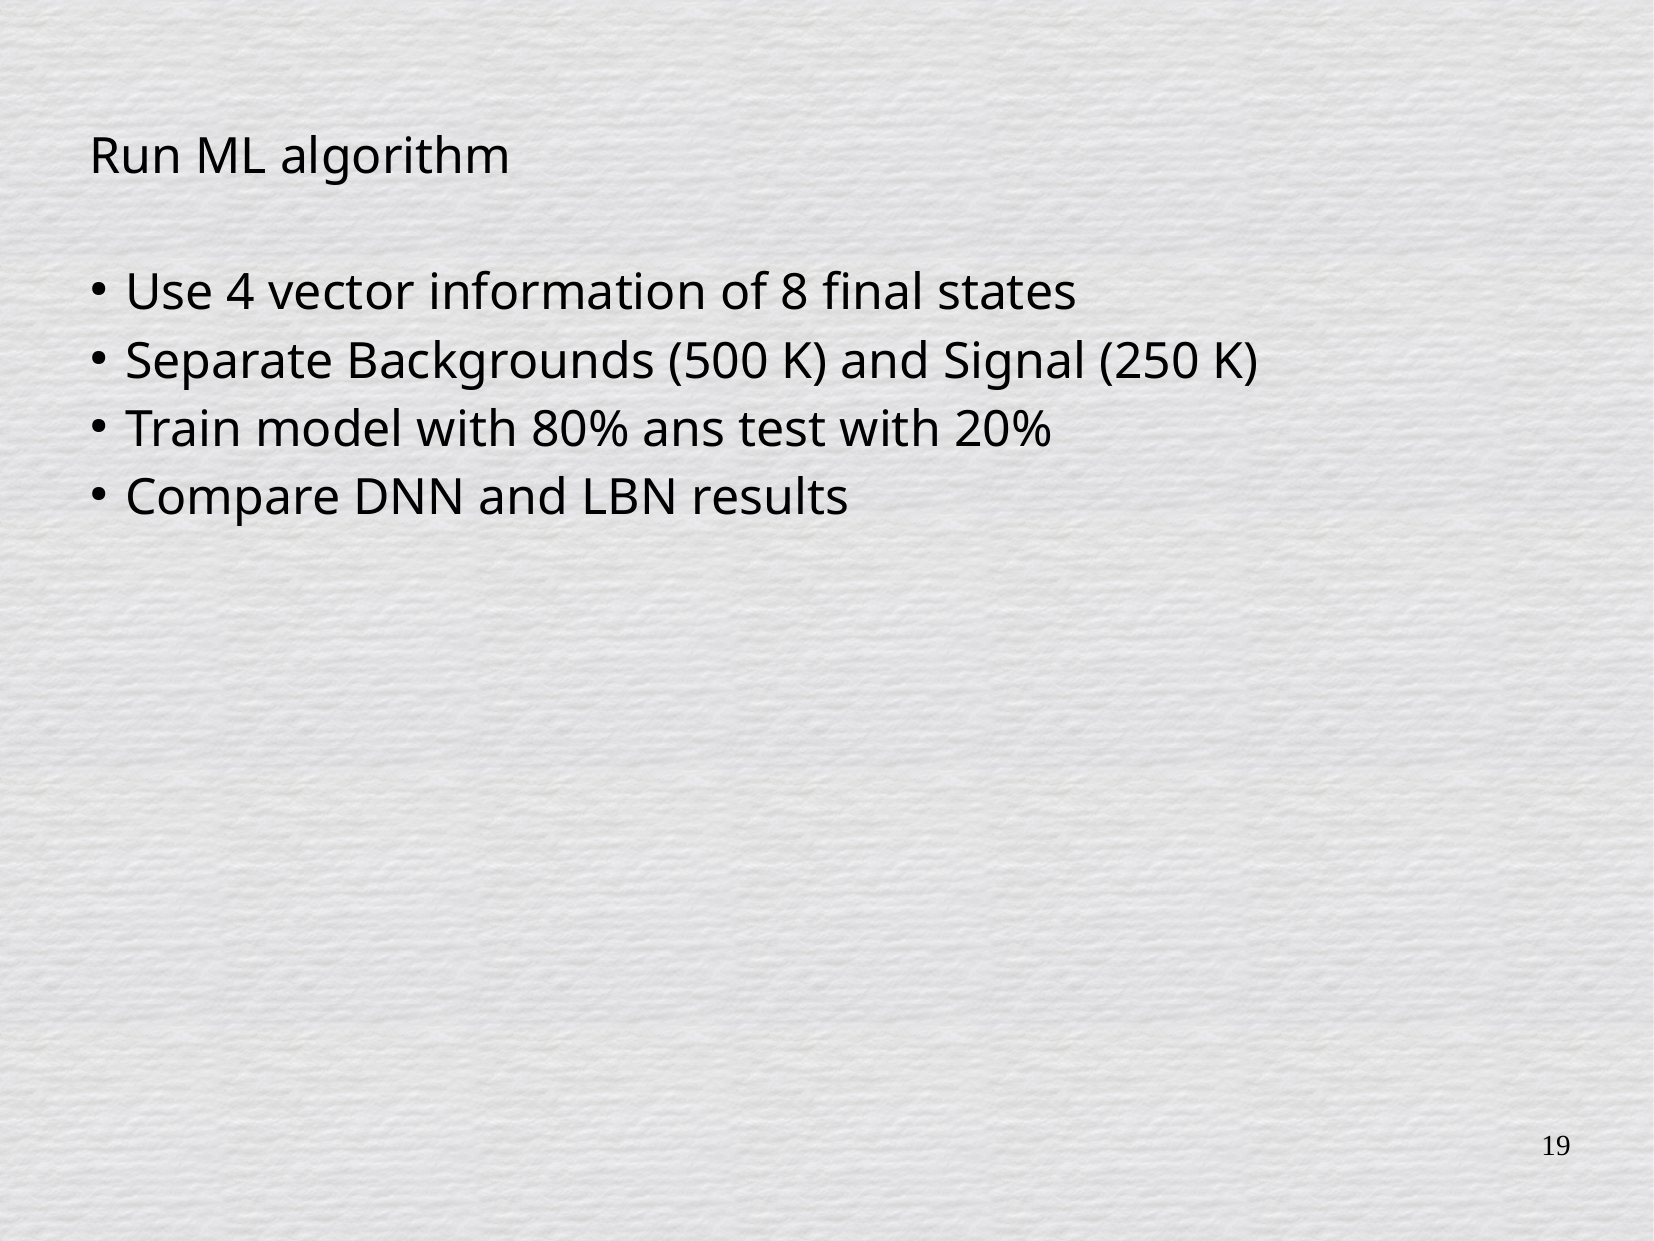

Run ML algorithm
Use 4 vector information of 8 final states
Separate Backgrounds (500 K) and Signal (250 K)
Train model with 80% ans test with 20%
Compare DNN and LBN results
19